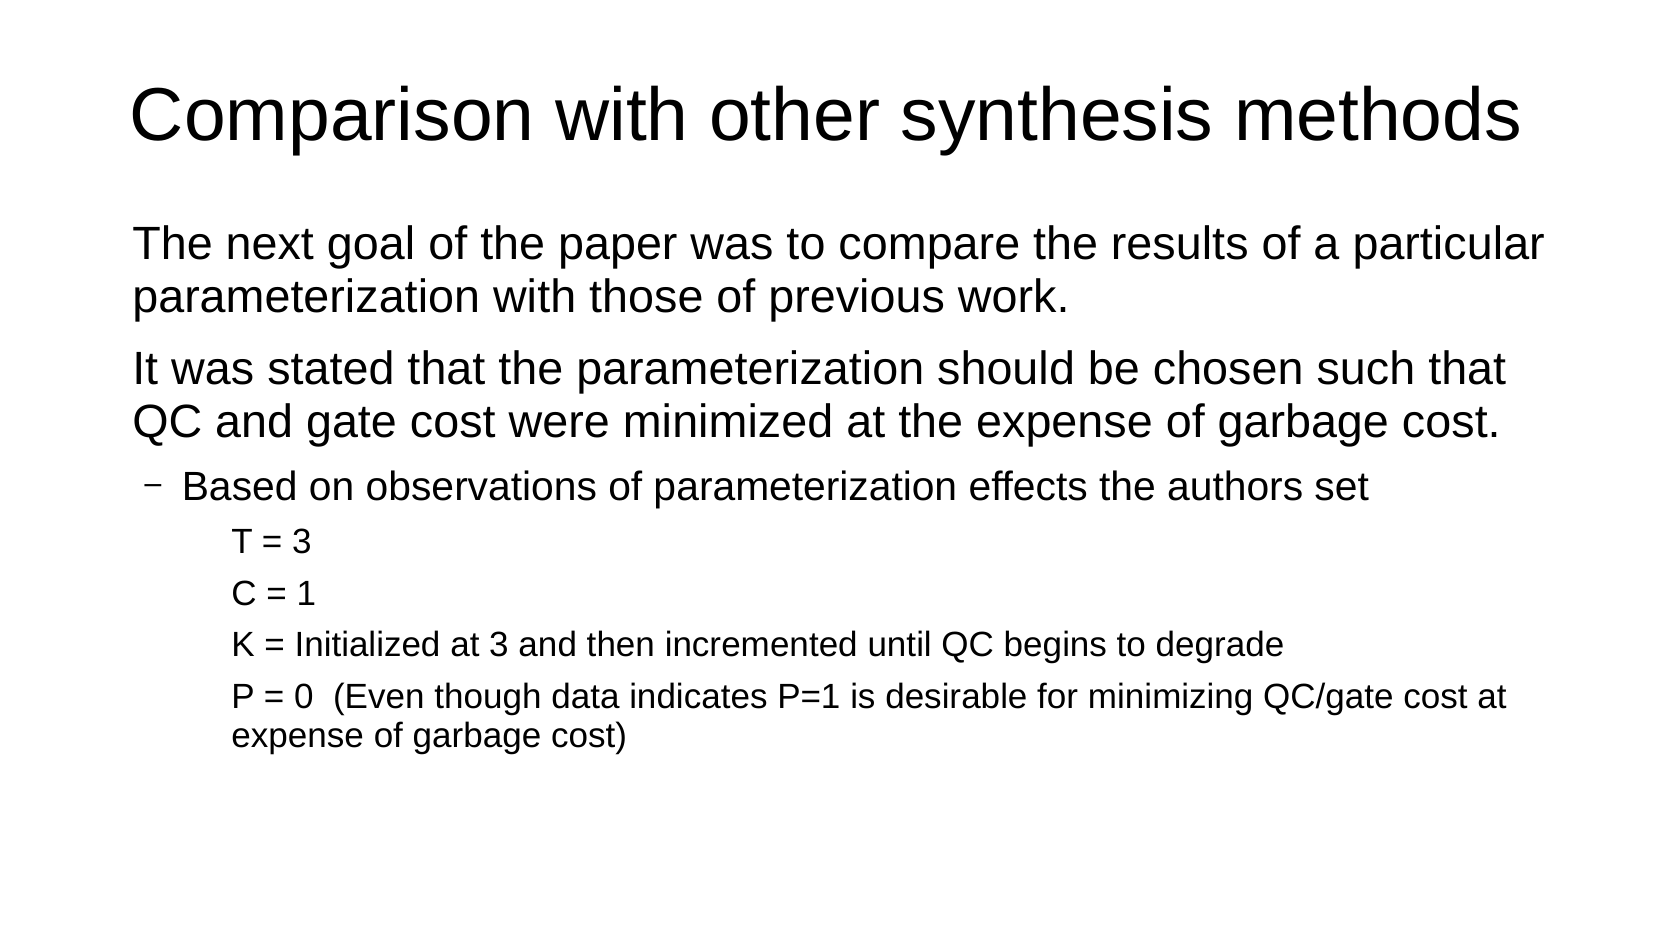

# Comparison with other synthesis methods
The next goal of the paper was to compare the results of a particular parameterization with those of previous work.
It was stated that the parameterization should be chosen such that QC and gate cost were minimized at the expense of garbage cost.
Based on observations of parameterization effects the authors set
T = 3
C = 1
K = Initialized at 3 and then incremented until QC begins to degrade
P = 0 (Even though data indicates P=1 is desirable for minimizing QC/gate cost at expense of garbage cost)